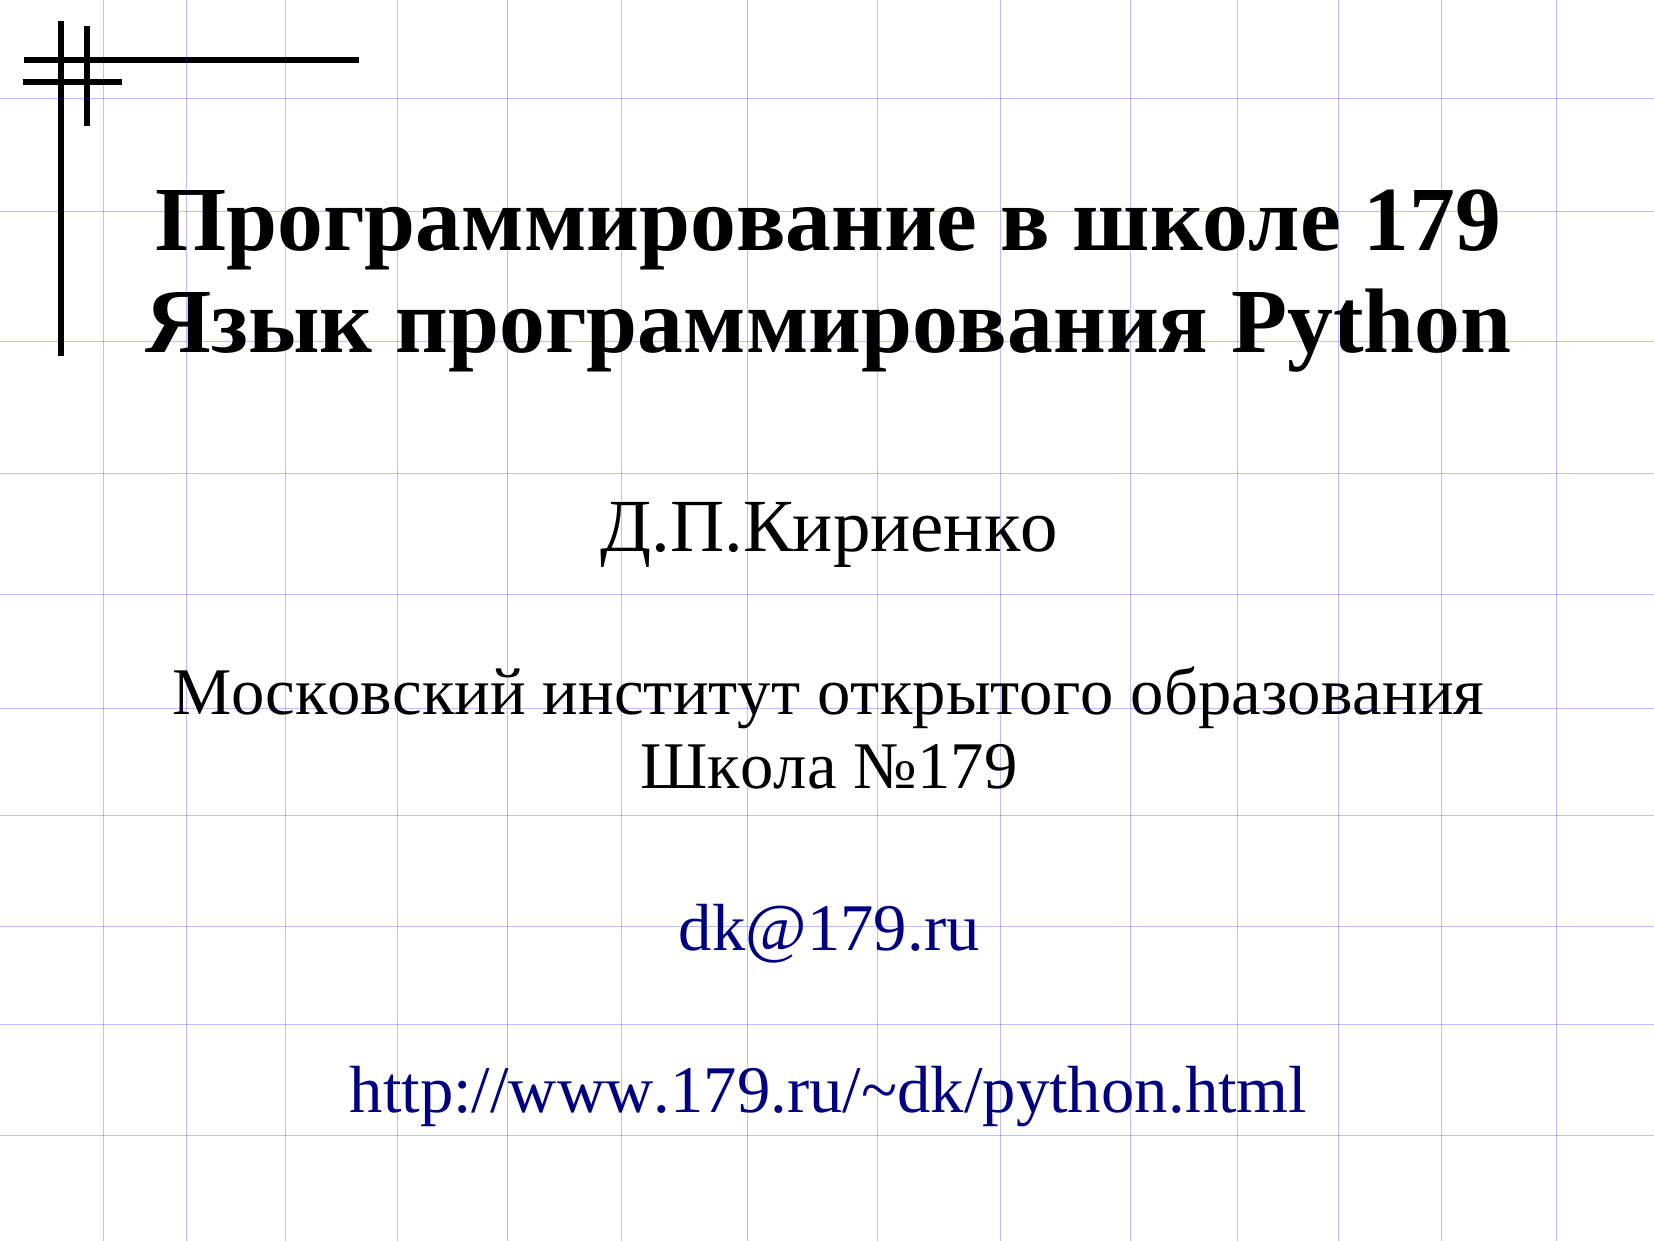

# Программирование в школе 179 Язык программирования Python
Д.П.Кириенко
Московский институт открытого образования
Школа №179
dk@179.ru
http://www.179.ru/~dk/python.html